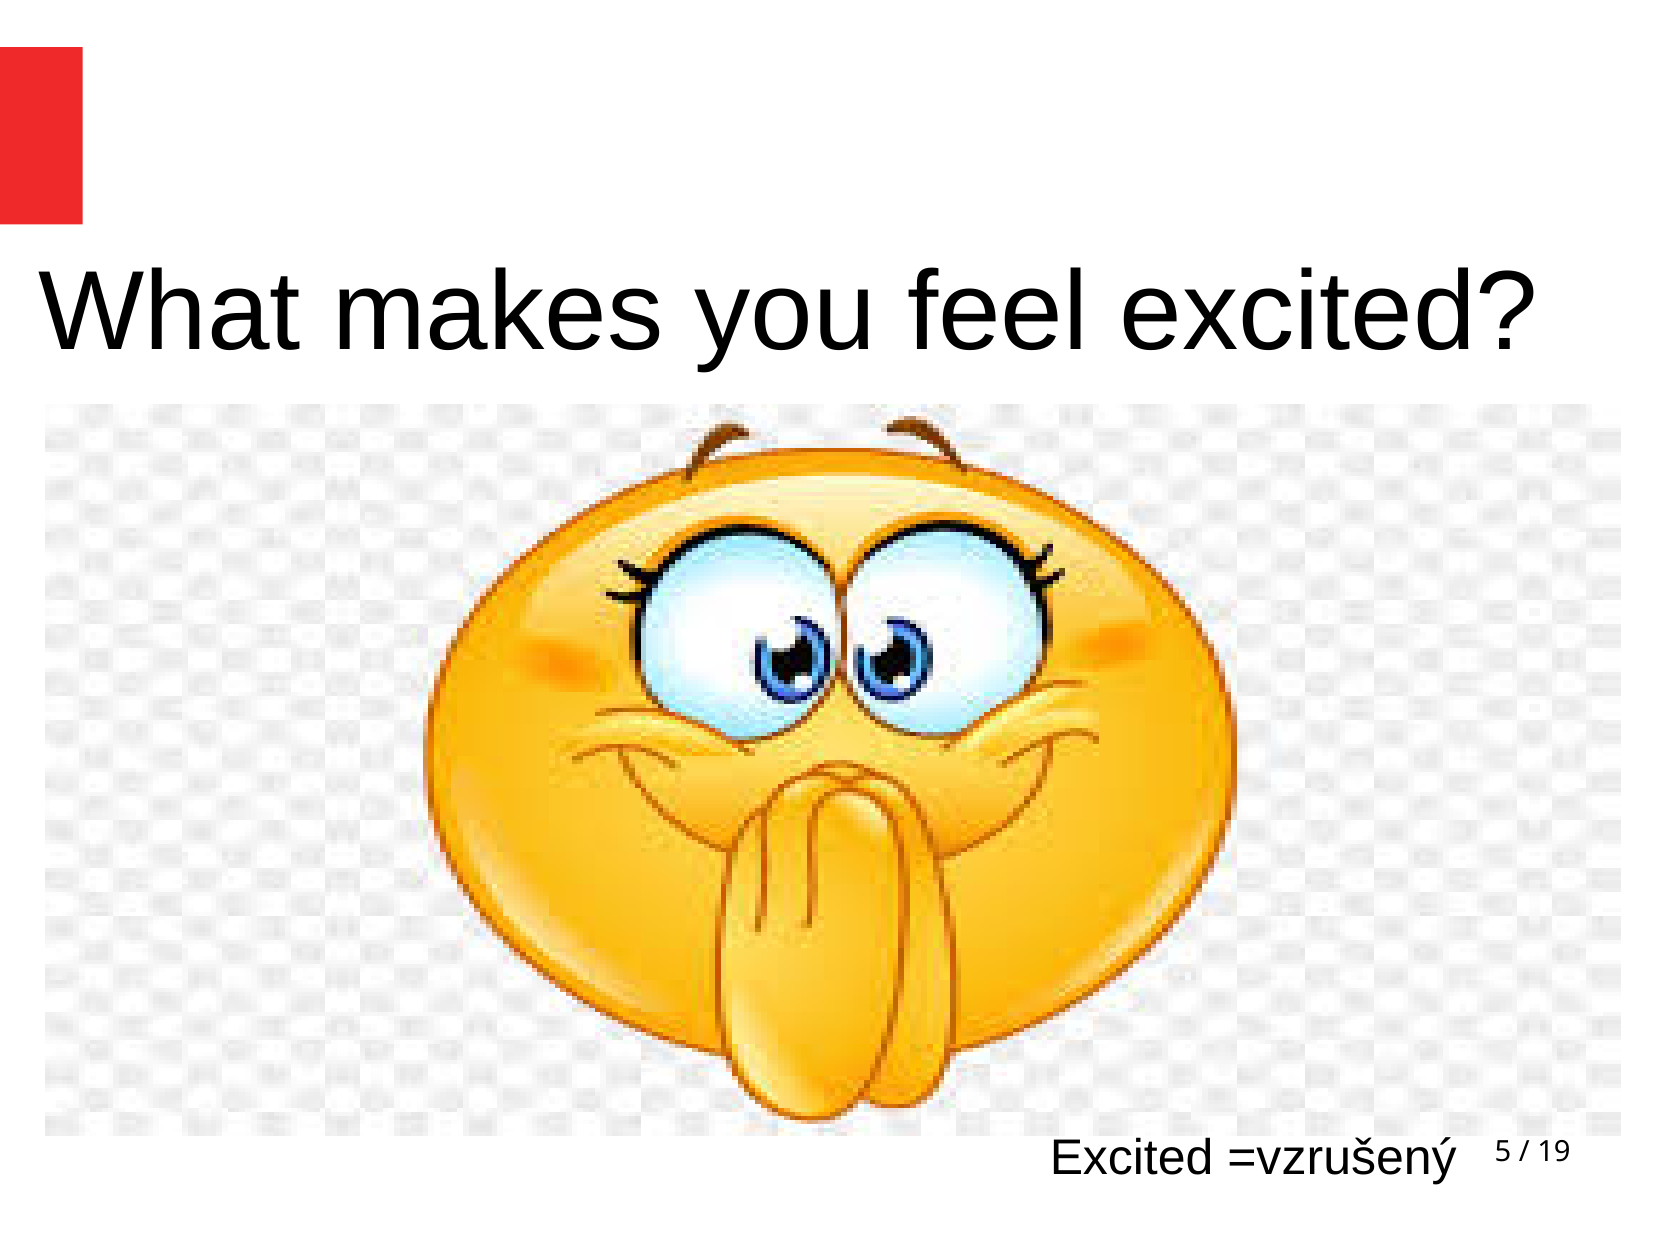

What makes you feel excited?
Excited =vzrušený
5